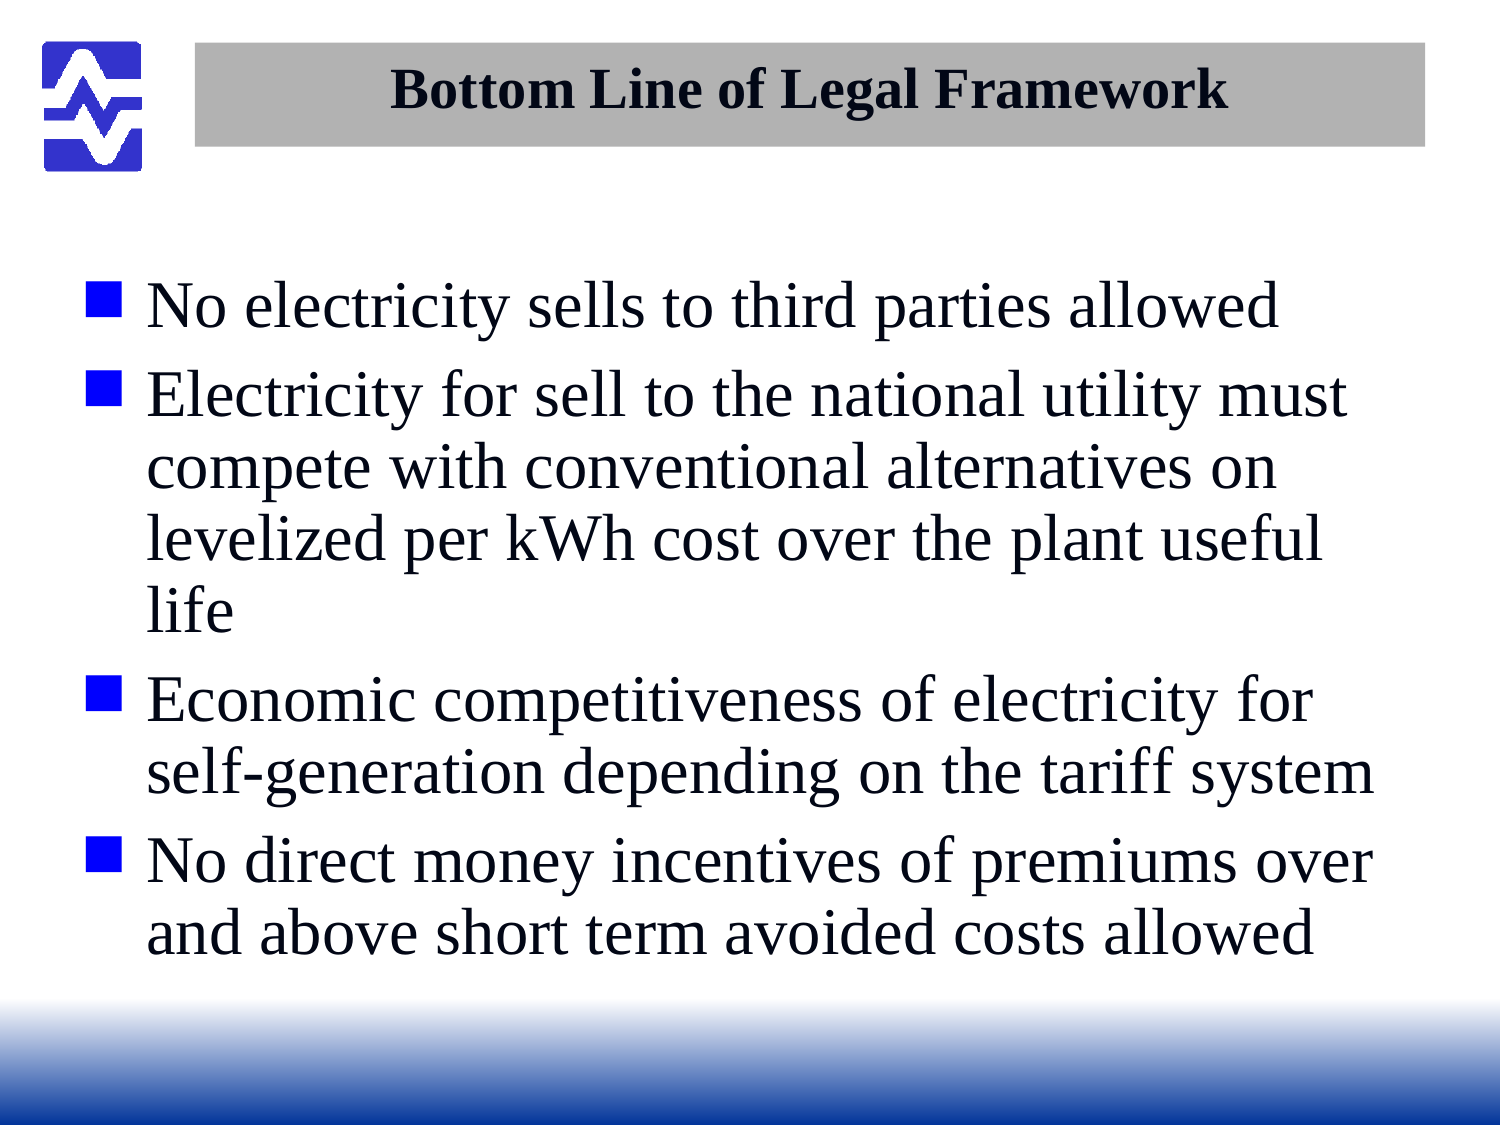

# Bottom Line of Legal Framework
No electricity sells to third parties allowed
Electricity for sell to the national utility must compete with conventional alternatives on levelized per kWh cost over the plant useful life
Economic competitiveness of electricity for self-generation depending on the tariff system
No direct money incentives of premiums over and above short term avoided costs allowed